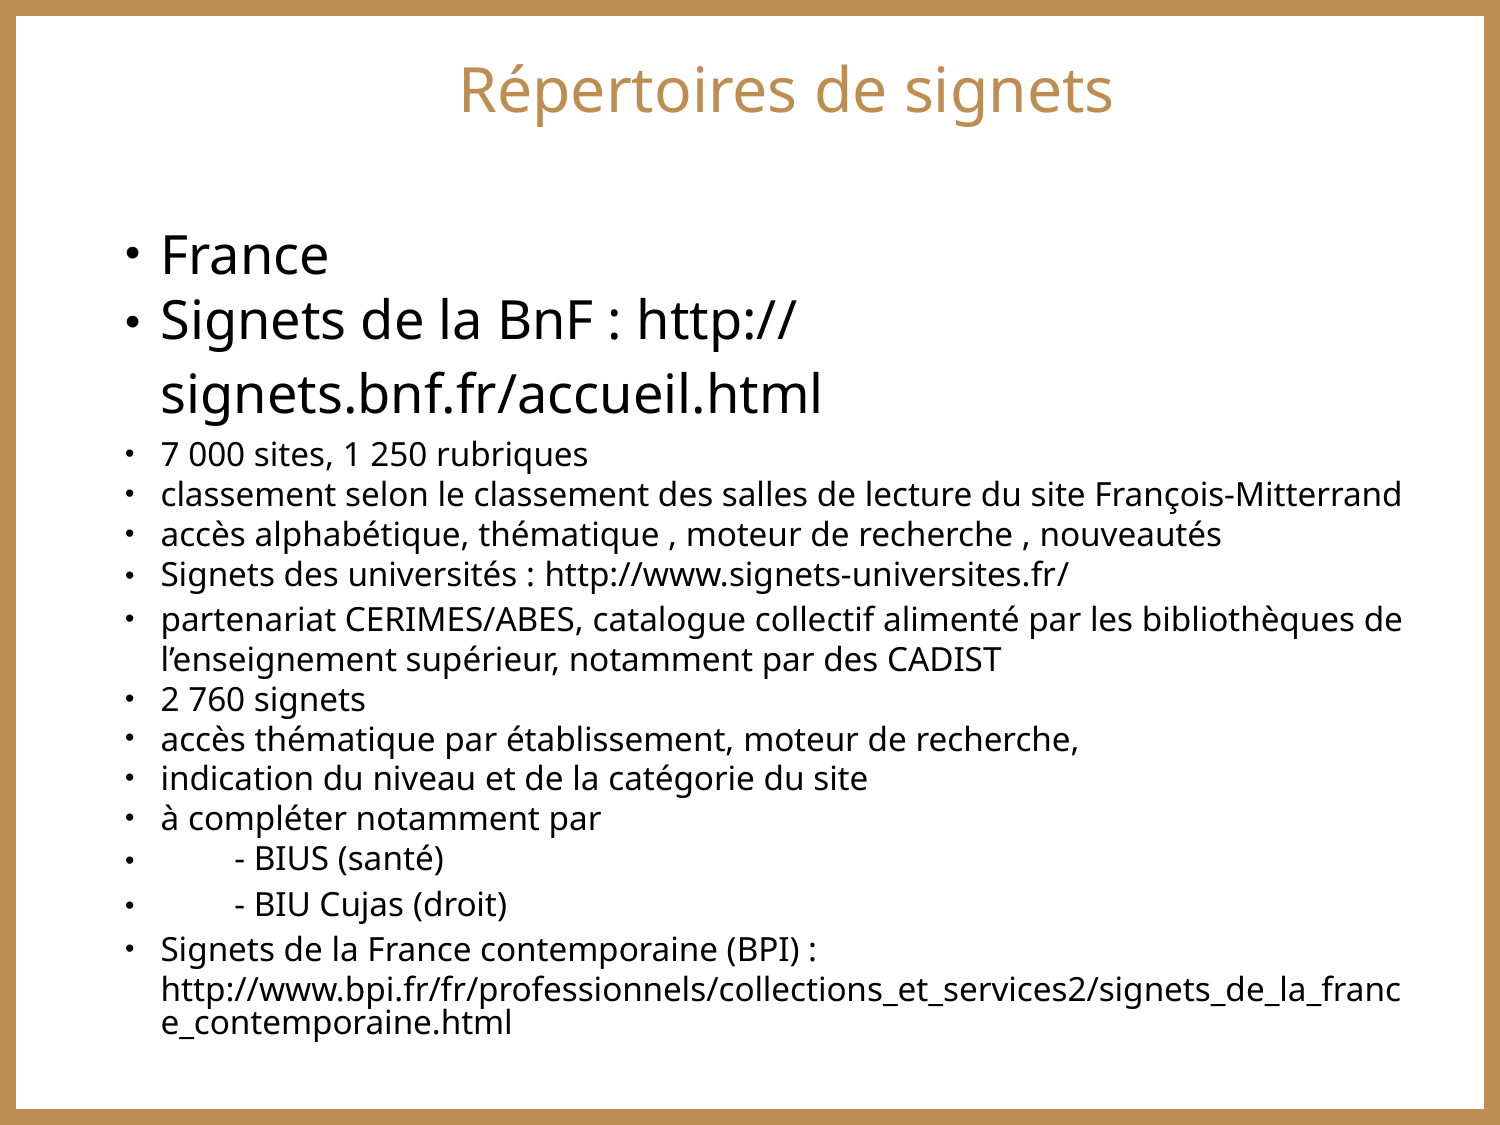

Répertoires de signets
France
Signets de la BnF : http://signets.bnf.fr/accueil.html
7 000 sites, 1 250 rubriques
classement selon le classement des salles de lecture du site François-Mitterrand
accès alphabétique, thématique , moteur de recherche , nouveautés
Signets des universités : http://www.signets-universites.fr/
partenariat CERIMES/ABES, catalogue collectif alimenté par les bibliothèques de l’enseignement supérieur, notamment par des CADIST
2 760 signets
accès thématique par établissement, moteur de recherche,
indication du niveau et de la catégorie du site
à compléter notamment par
	- BIUS (santé)
	- BIU Cujas (droit)
Signets de la France contemporaine (BPI) : http://www.bpi.fr/fr/professionnels/collections_et_services2/signets_de_la_france_contemporaine.html